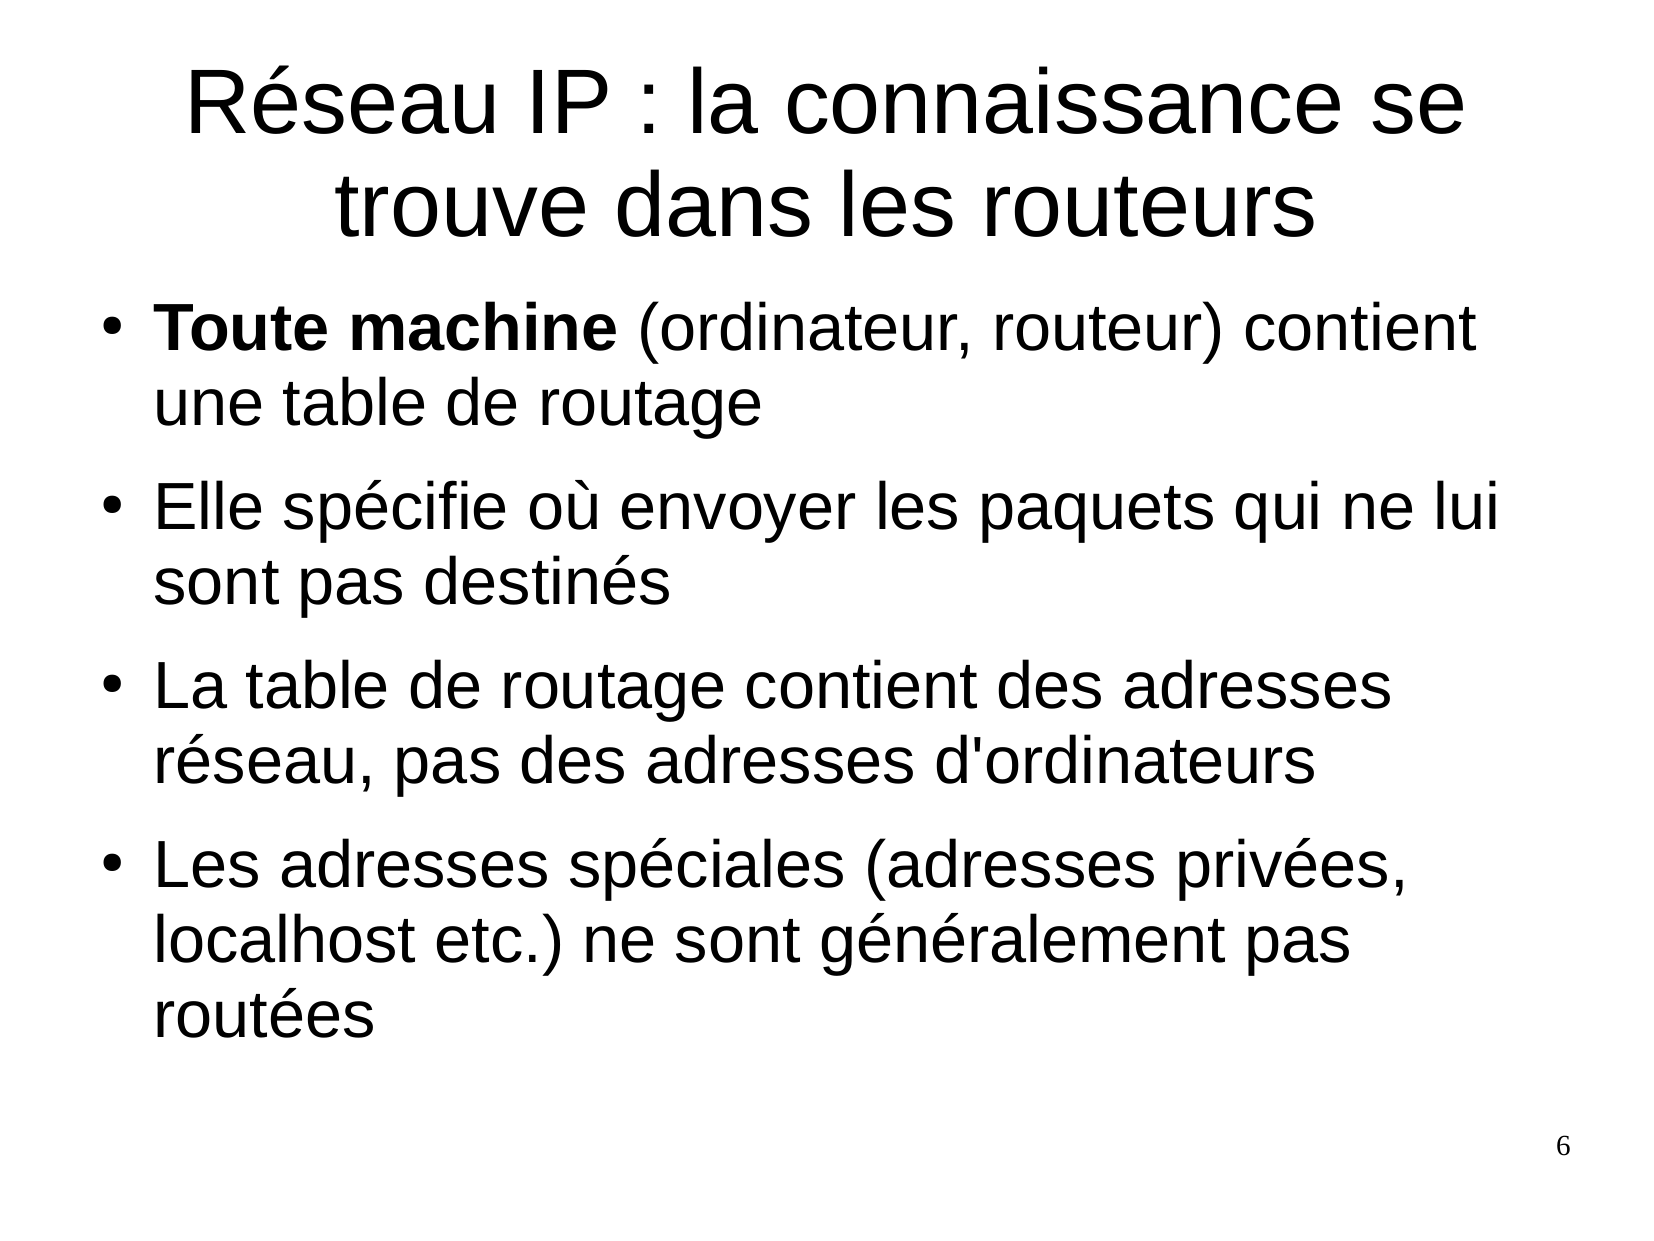

# Réseau IP : la connaissance se trouve dans les routeurs
Toute machine (ordinateur, routeur) contient une table de routage
Elle spécifie où envoyer les paquets qui ne lui sont pas destinés
La table de routage contient des adresses réseau, pas des adresses d'ordinateurs
Les adresses spéciales (adresses privées, localhost etc.) ne sont généralement pas routées
6